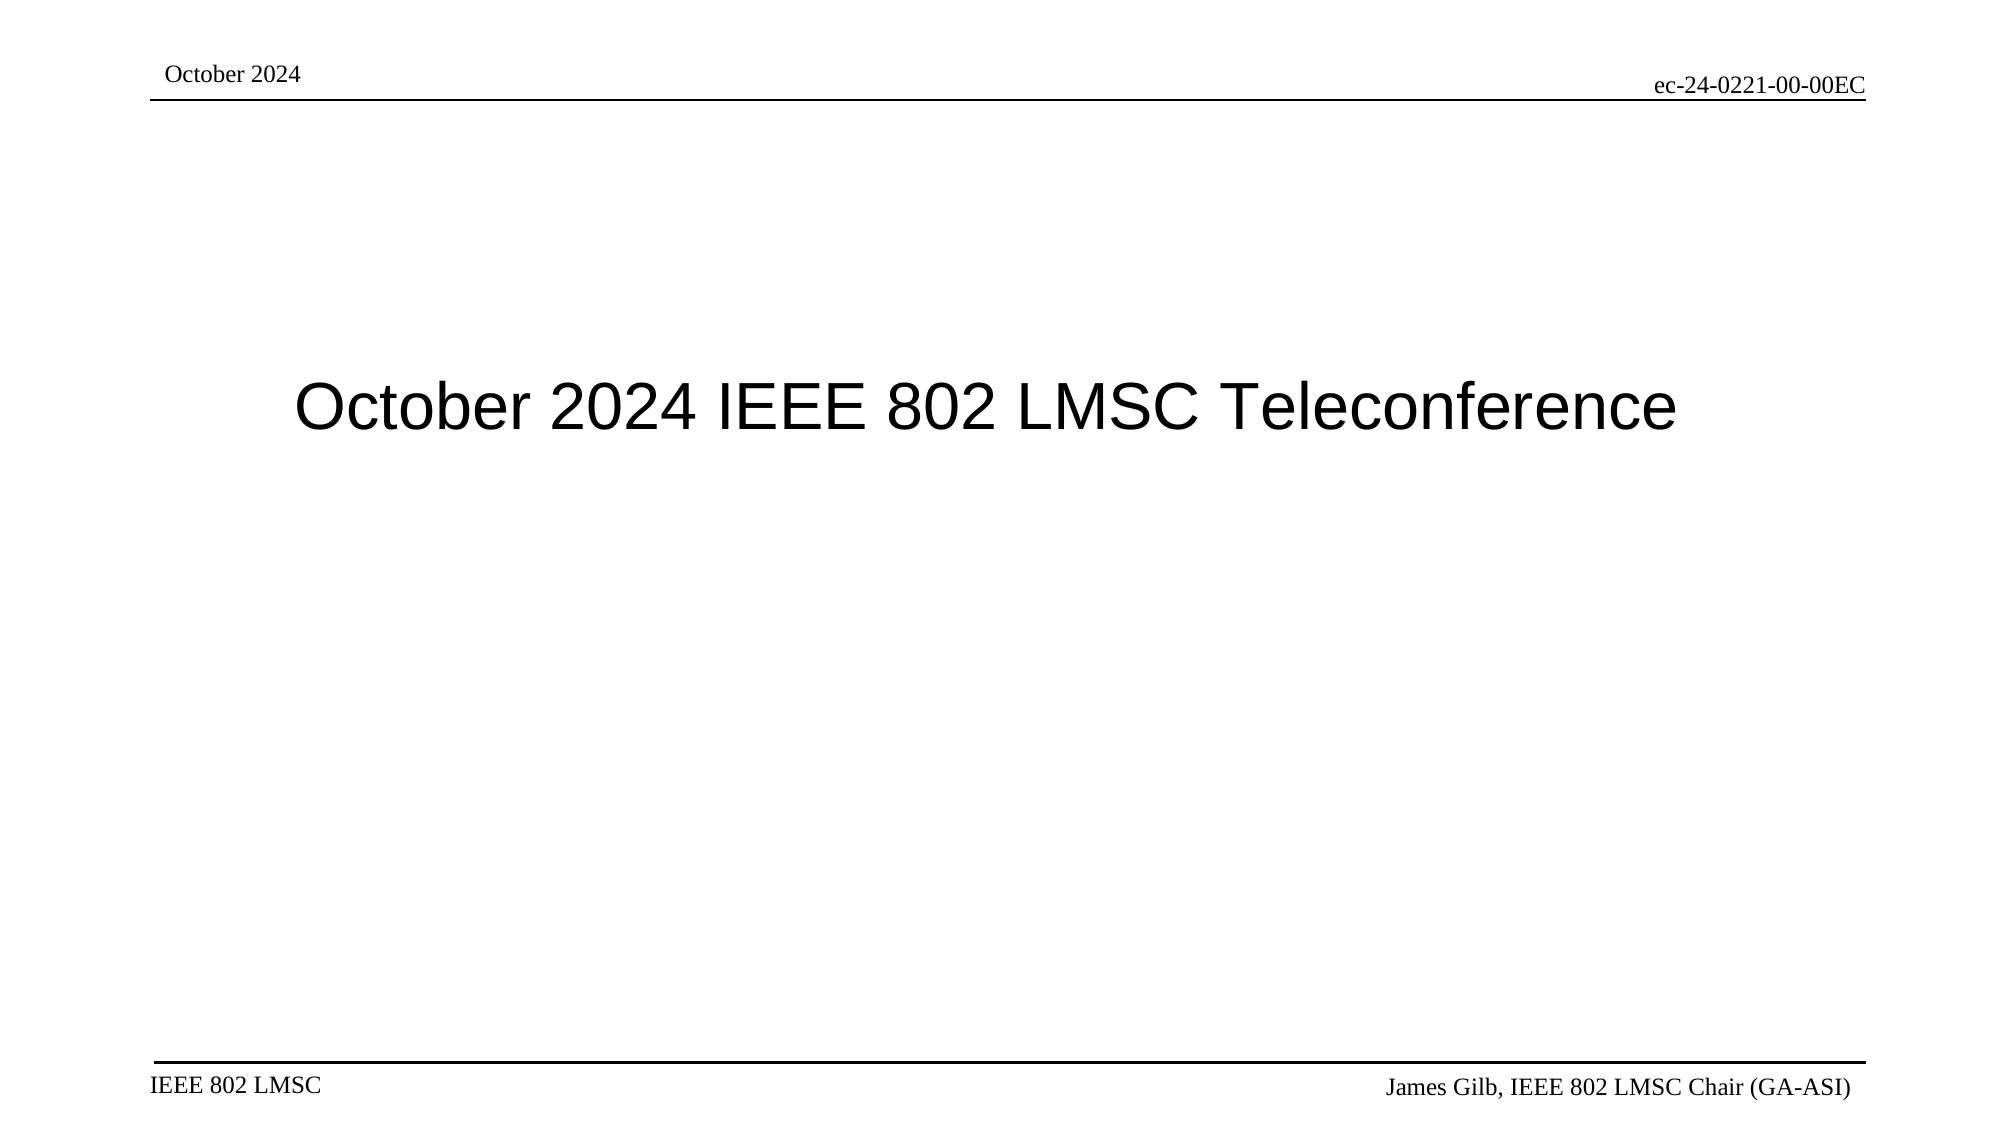

# October 2024 IEEE 802 LMSC Teleconference